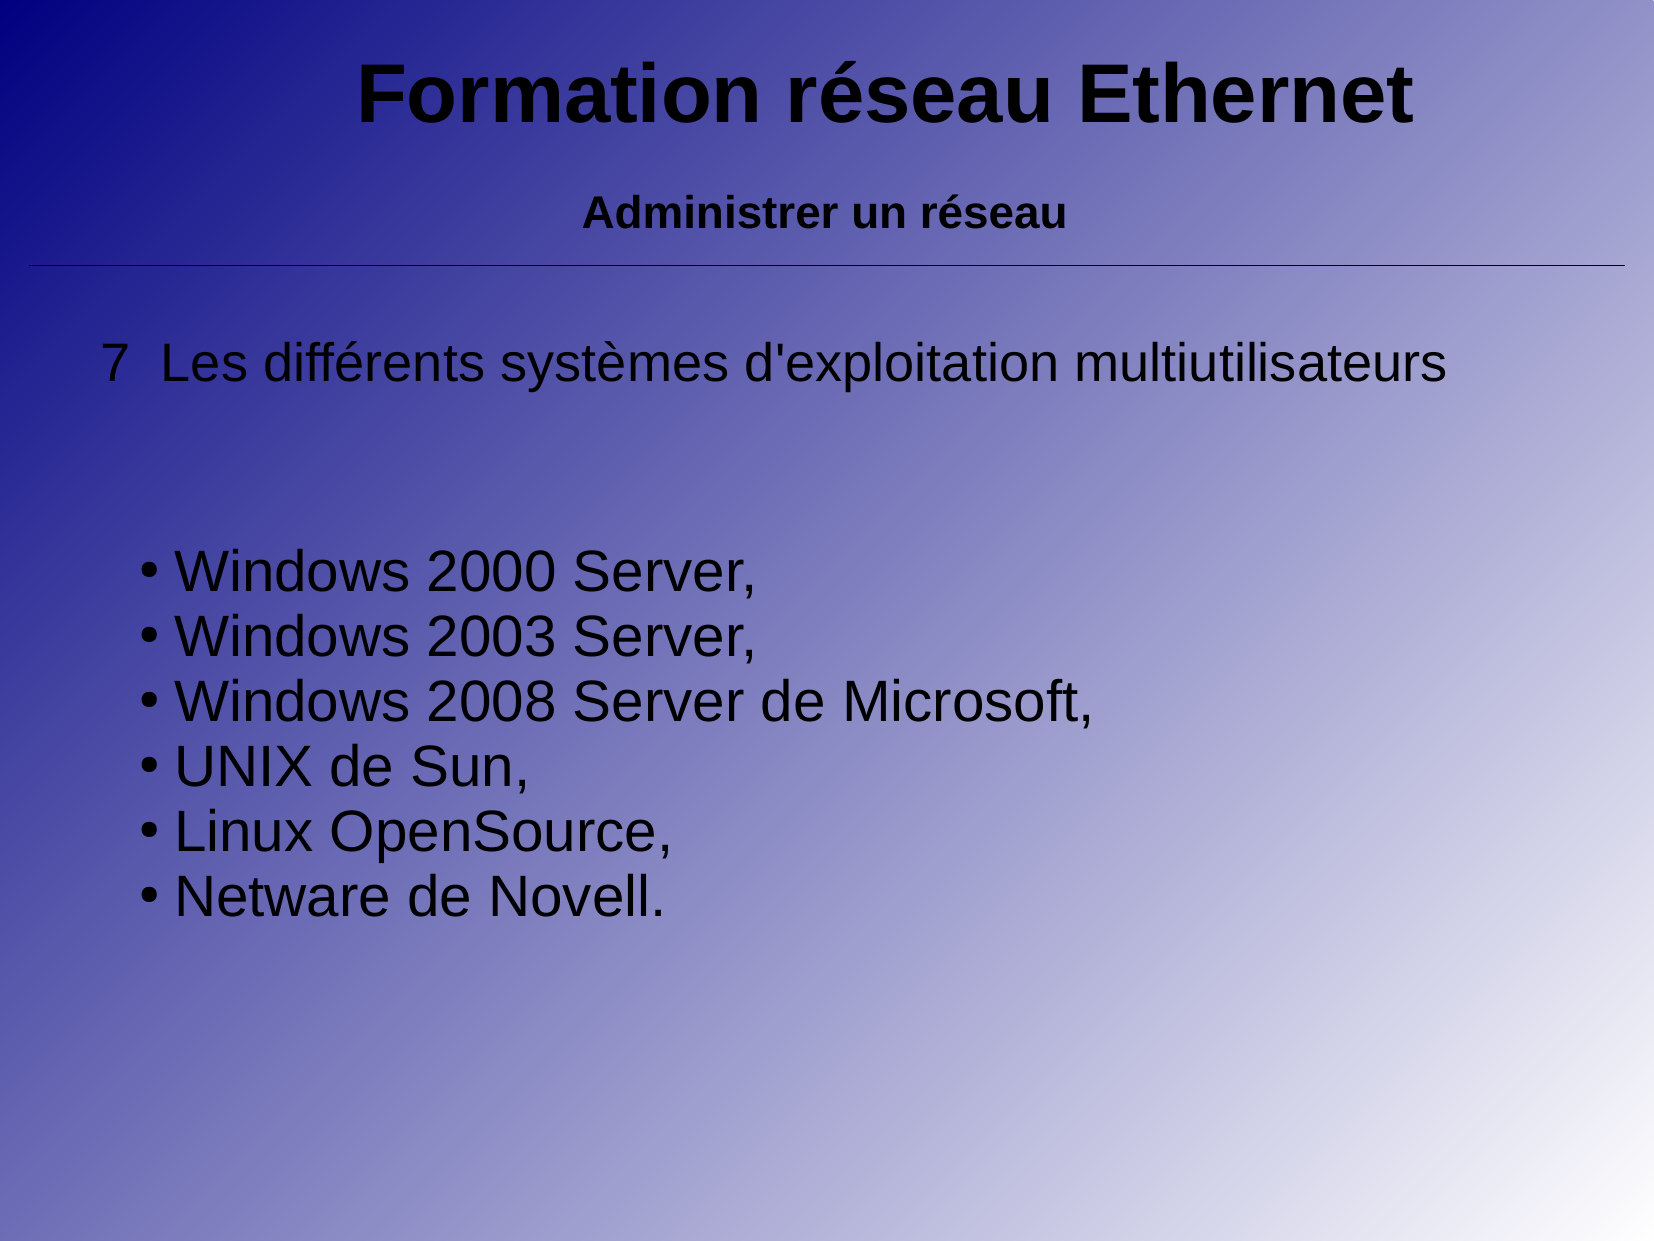

Formation réseau Ethernet
Administrer un réseau
7 Les différents systèmes d'exploitation multiutilisateurs
Windows 2000 Server,
Windows 2003 Server,
Windows 2008 Server de Microsoft,
UNIX de Sun,
Linux OpenSource,
Netware de Novell.